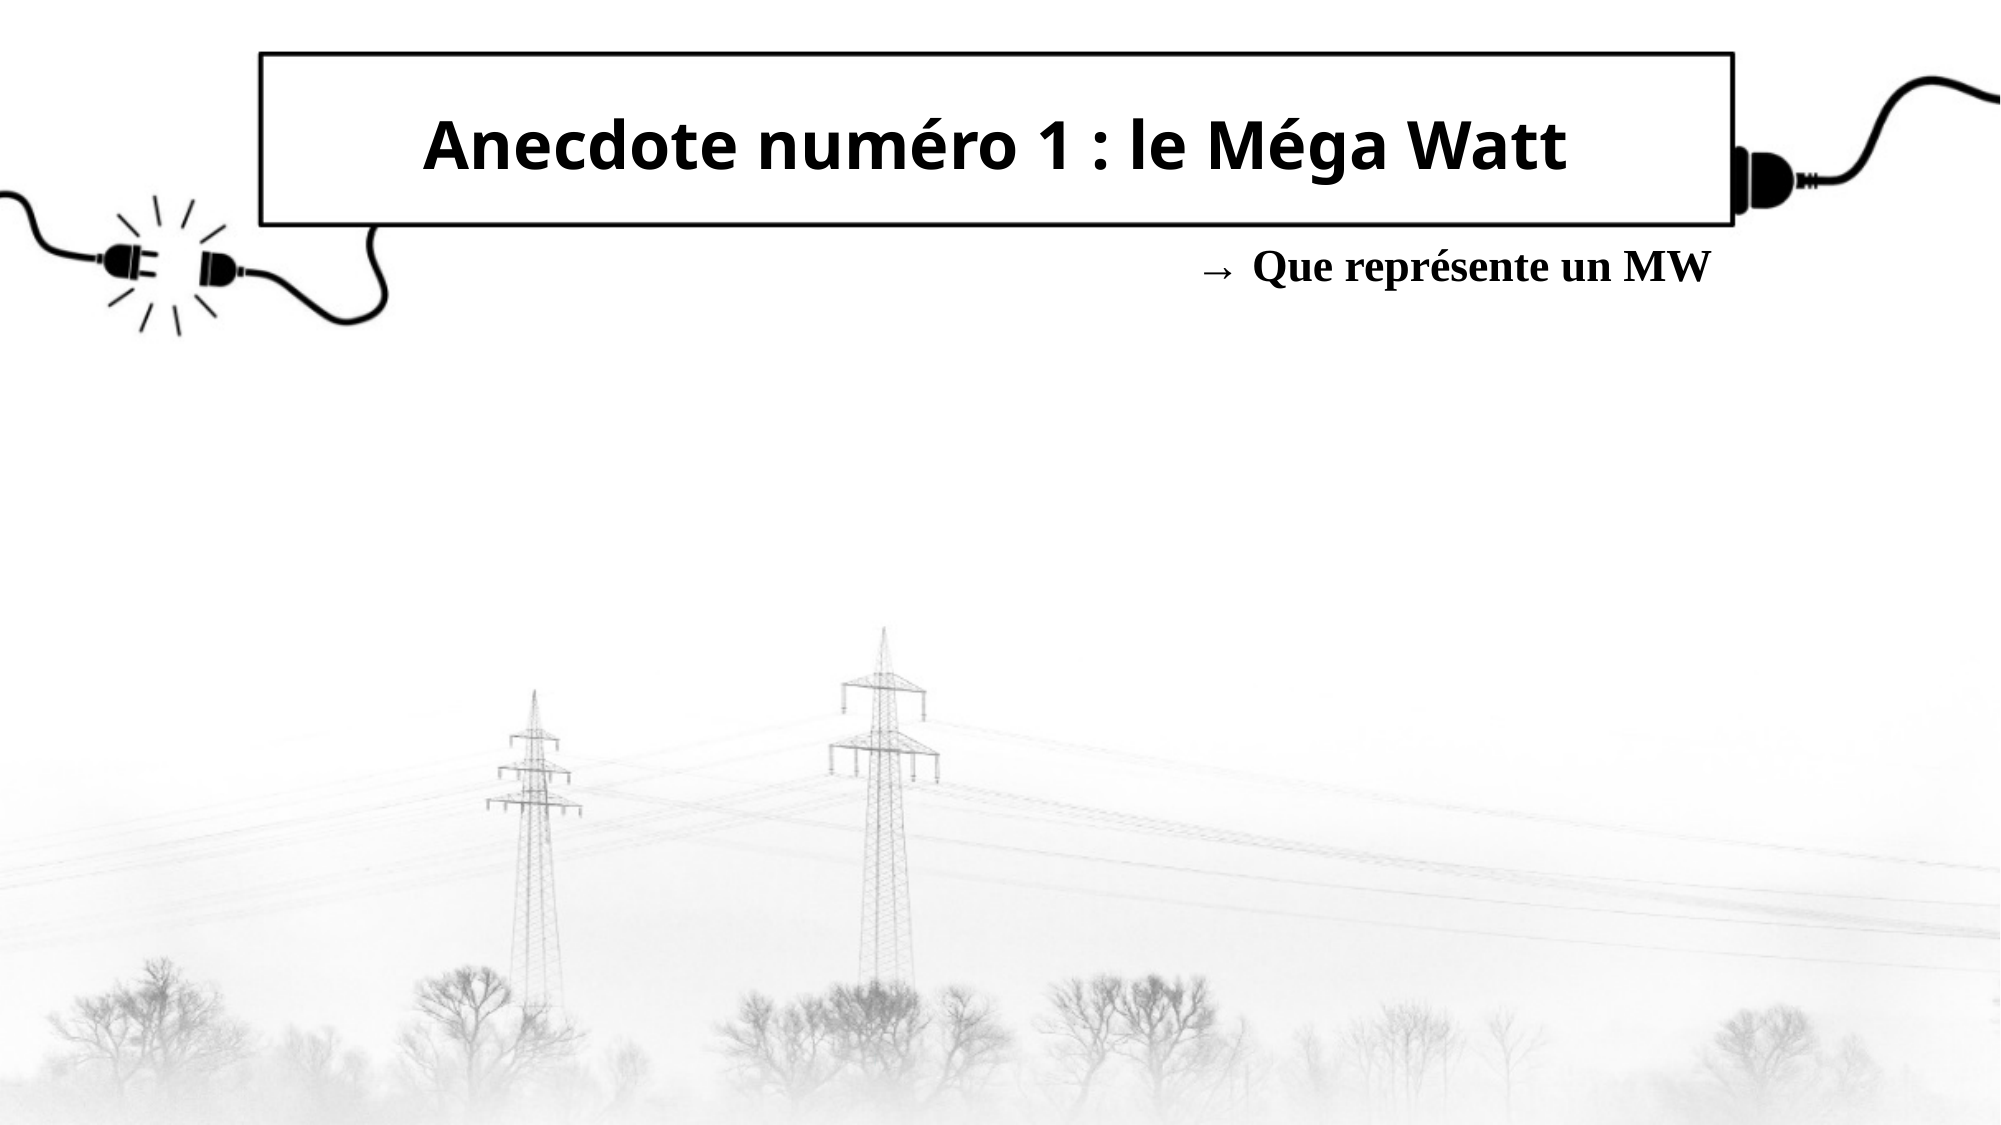

Anecdote numéro 1 : le Méga Watt
→ Que représente un MW
Juillet 2023